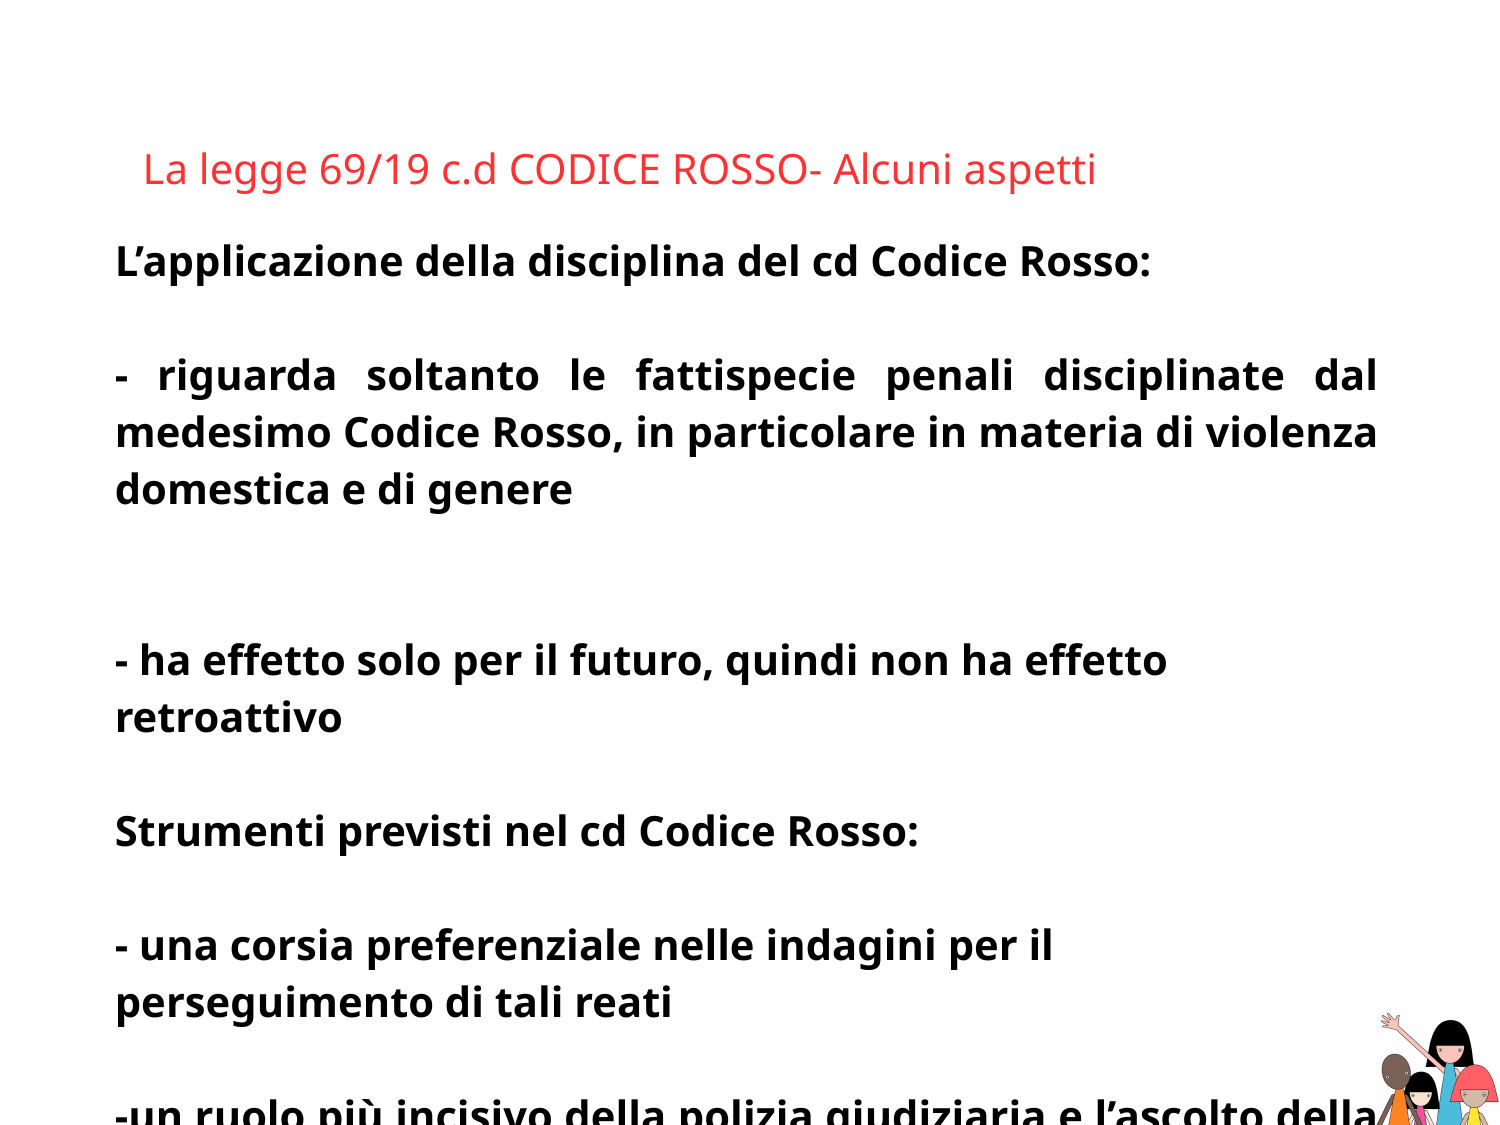

La legge 69/19 c.d CODICE ROSSO- Alcuni aspetti
L’applicazione della disciplina del cd Codice Rosso:
- riguarda soltanto le fattispecie penali disciplinate dal medesimo Codice Rosso, in particolare in materia di violenza domestica e di genere
- ha effetto solo per il futuro, quindi non ha effetto retroattivo
Strumenti previsti nel cd Codice Rosso:
- una corsia preferenziale nelle indagini per il perseguimento di tali reati
-un ruolo più incisivo della polizia giudiziaria e l’ascolto della vittima, in via ordinaria, entro 3 gg dalla denuncia penale